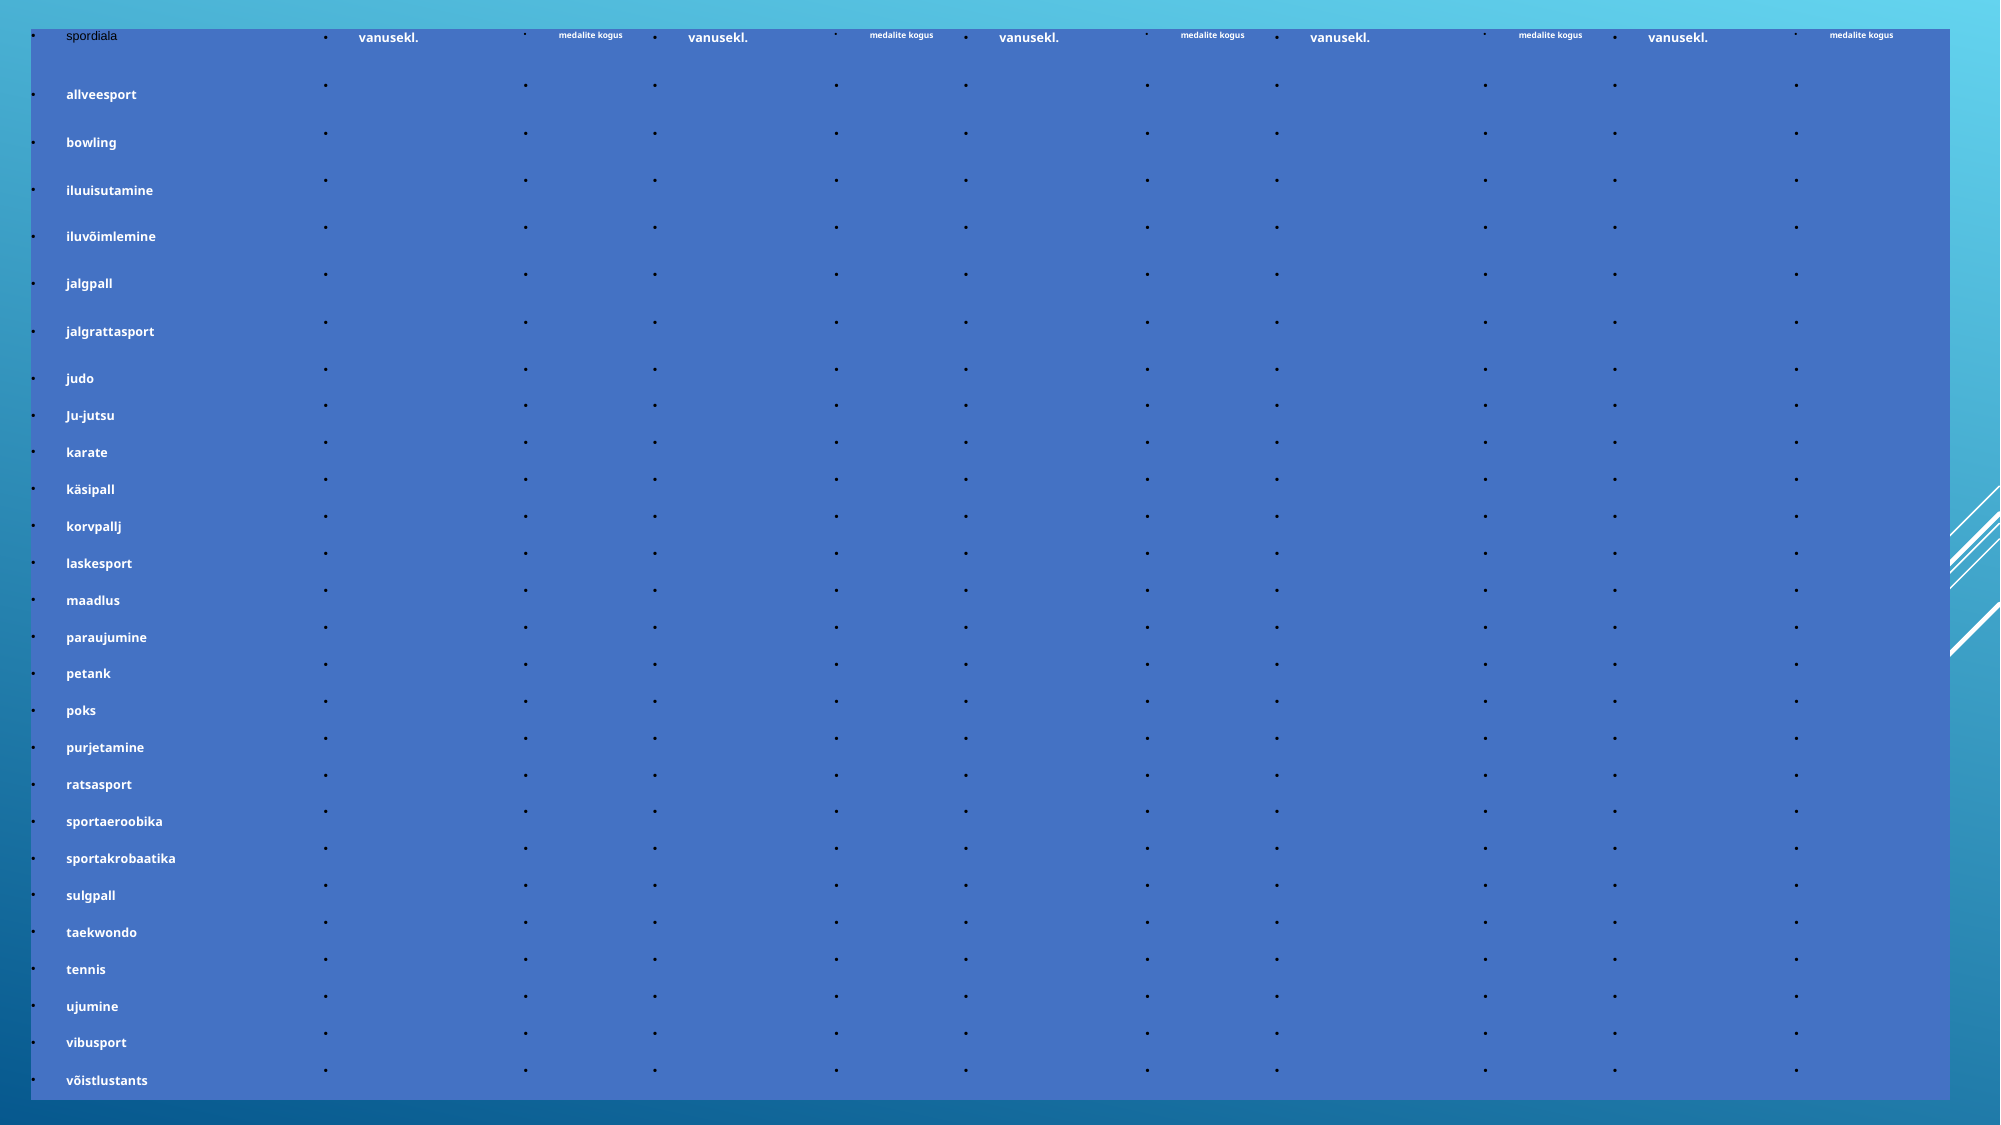

| spordiala | vanusekl. | medalite kogus | vanusekl. | medalite kogus | vanusekl. | medalite kogus | vanusekl. | medalite kogus | vanusekl. | medalite kogus |
| --- | --- | --- | --- | --- | --- | --- | --- | --- | --- | --- |
| allveesport | | | | | | | | | | |
| bowling | | | | | | | | | | |
| iluuisutamine | | | | | | | | | | |
| iluvõimlemine | | | | | | | | | | |
| jalgpall | | | | | | | | | | |
| jalgrattasport | | | | | | | | | | |
| judo | | | | | | | | | | |
| Ju-jutsu | | | | | | | | | | |
| karate | | | | | | | | | | |
| käsipall | | | | | | | | | | |
| korvpallj | | | | | | | | | | |
| laskesport | | | | | | | | | | |
| maadlus | | | | | | | | | | |
| paraujumine | | | | | | | | | | |
| petank | | | | | | | | | | |
| poks | | | | | | | | | | |
| purjetamine | | | | | | | | | | |
| ratsasport | | | | | | | | | | |
| sportaeroobika | | | | | | | | | | |
| sportakrobaatika | | | | | | | | | | |
| sulgpall | | | | | | | | | | |
| taekwondo | | | | | | | | | | |
| tennis | | | | | | | | | | |
| ujumine | | | | | | | | | | |
| vibusport | | | | | | | | | | |
| võistlustants | | | | | | | | | | |
#